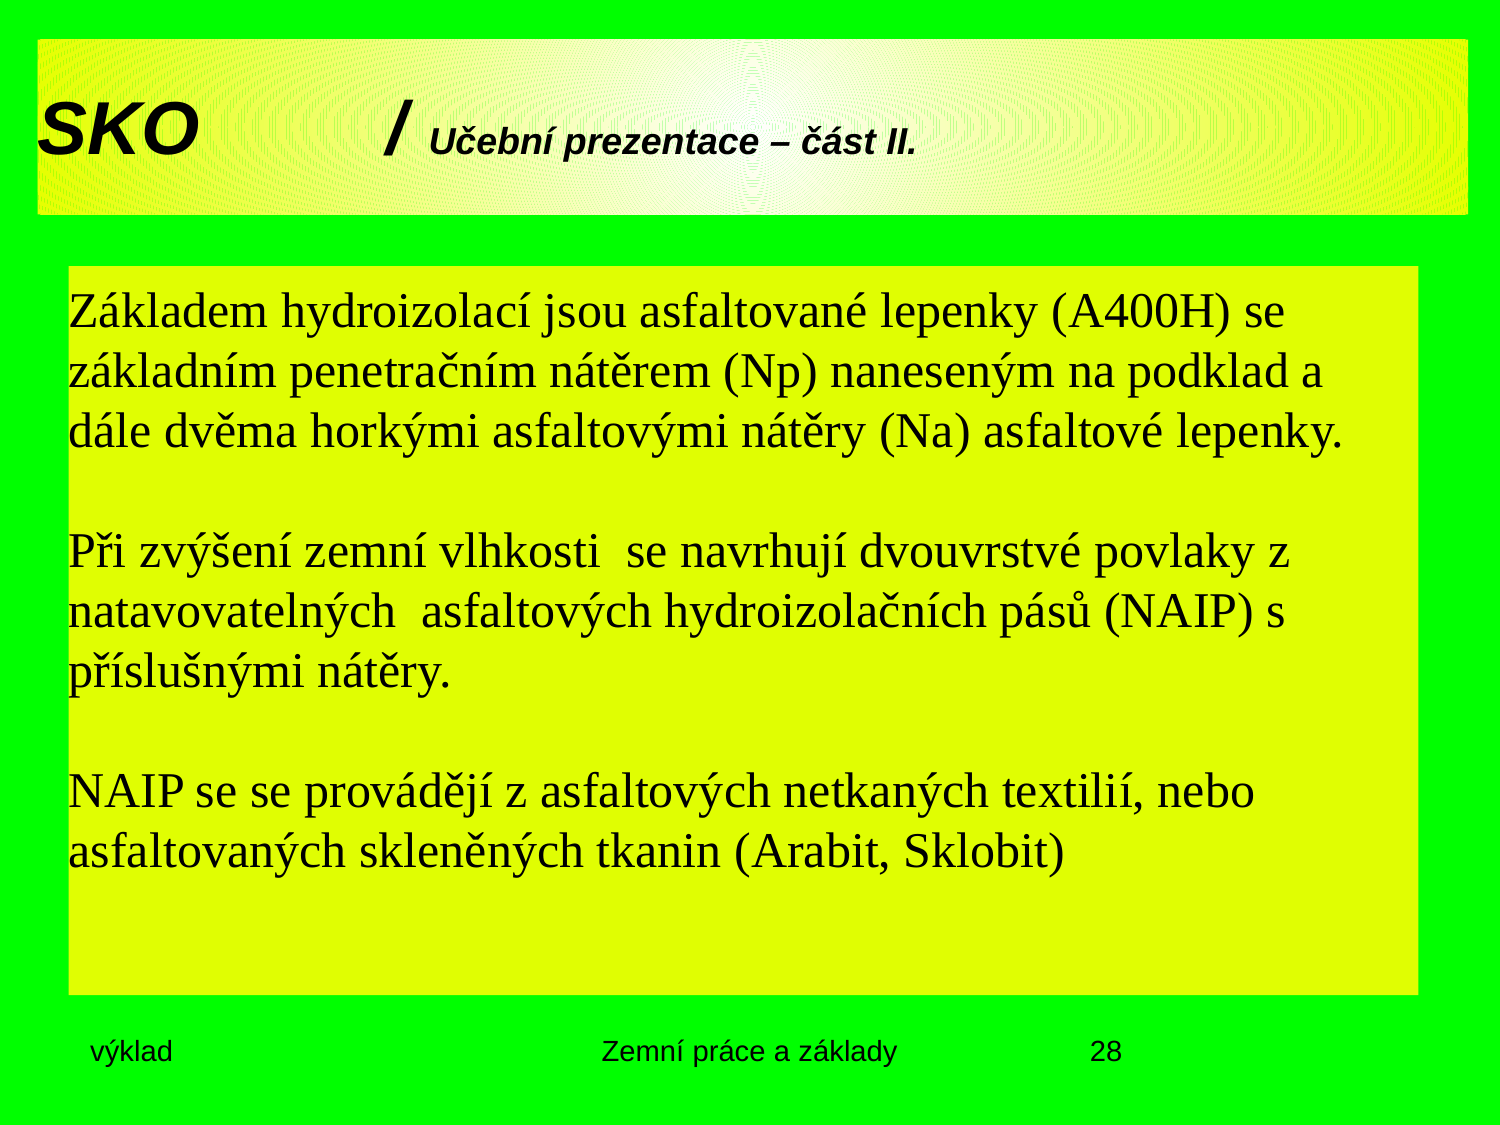

SKO / Učební prezentace – část II.
Základem hydroizolací jsou asfaltované lepenky (A400H) se základním penetračním nátěrem (Np) naneseným na podklad a dále dvěma horkými asfaltovými nátěry (Na) asfaltové lepenky.
Při zvýšení zemní vlhkosti se navrhují dvouvrstvé povlaky z natavovatelných asfaltových hydroizolačních pásů (NAIP) s příslušnými nátěry.
NAIP se se provádějí z asfaltových netkaných textilií, nebo asfaltovaných skleněných tkanin (Arabit, Sklobit)
výklad
Zemní práce a základy